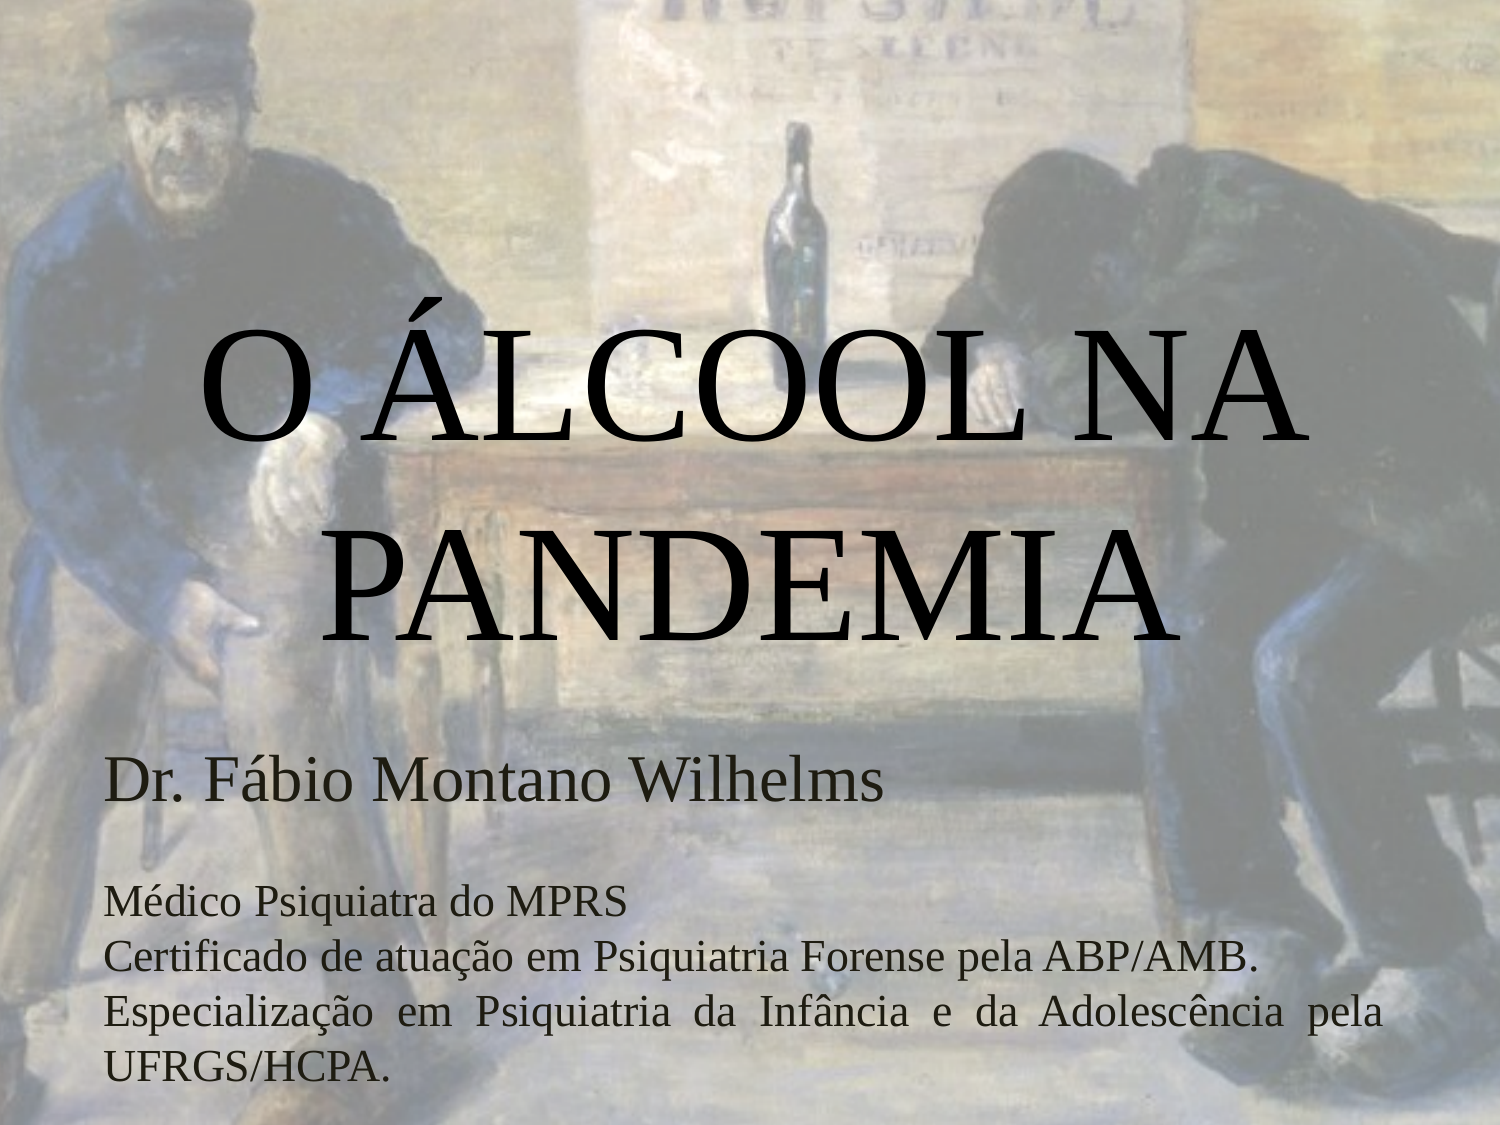

# O ÁLCOOL NA PANDEMIA
Dr. Fábio Montano Wilhelms
Médico Psiquiatra do MPRS
Certificado de atuação em Psiquiatria Forense pela ABP/AMB.
Especialização em Psiquiatria da Infância e da Adolescência pela UFRGS/HCPA.